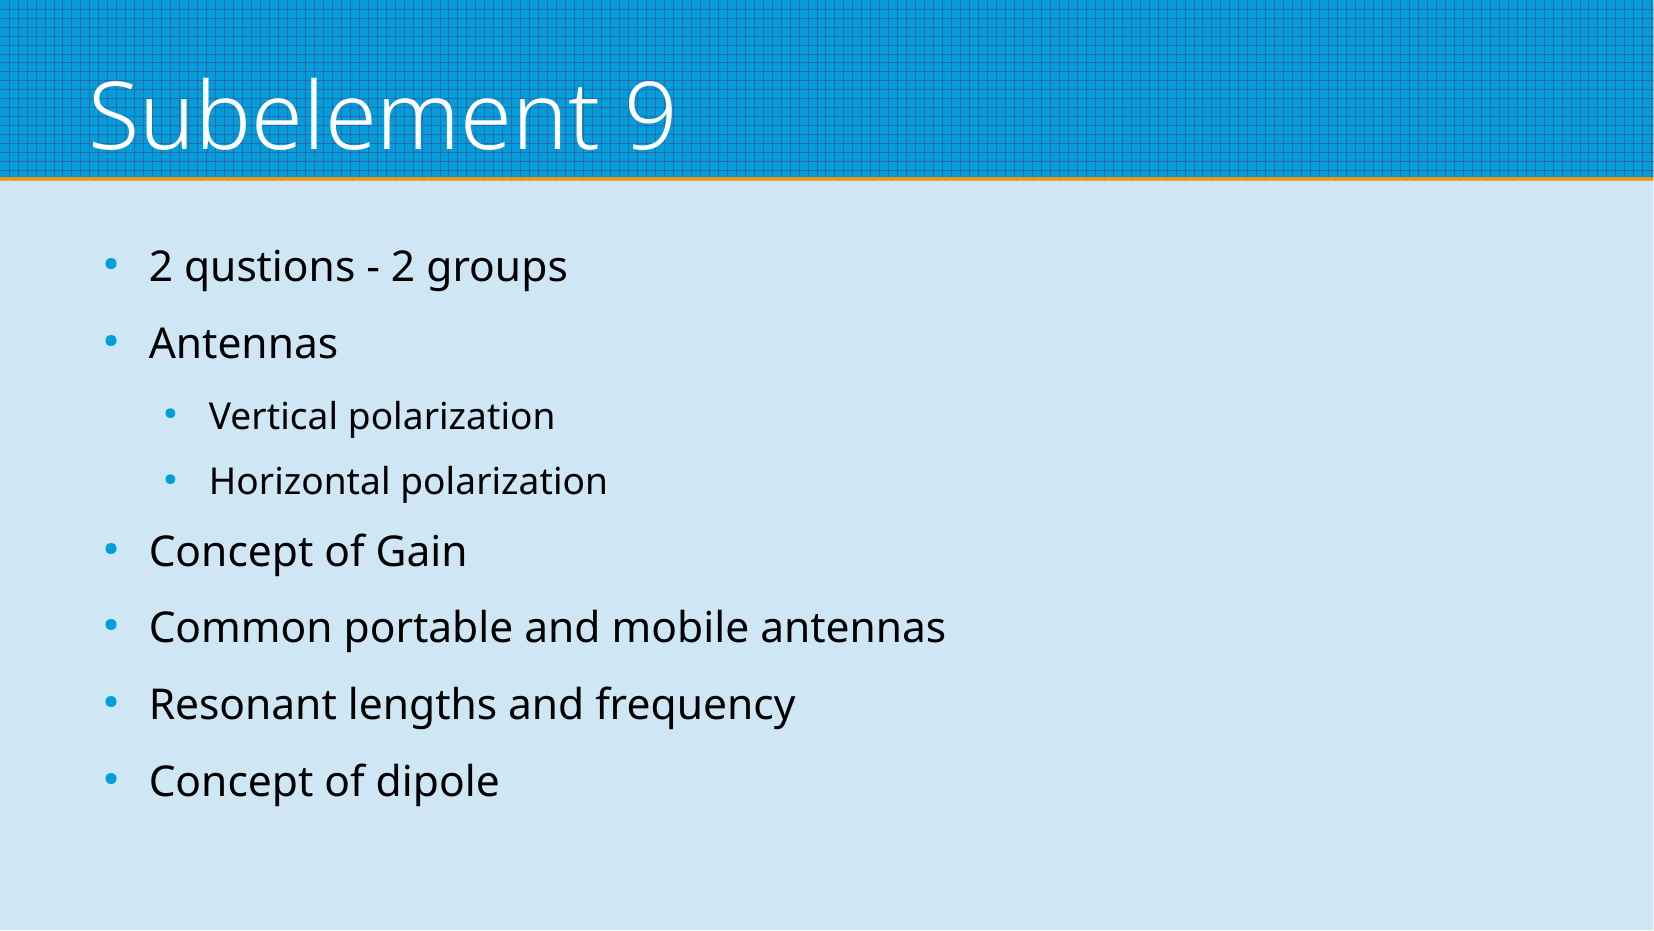

# Subelement 9
2 qustions - 2 groups
Antennas
Vertical polarization
Horizontal polarization
Concept of Gain
Common portable and mobile antennas
Resonant lengths and frequency
Concept of dipole